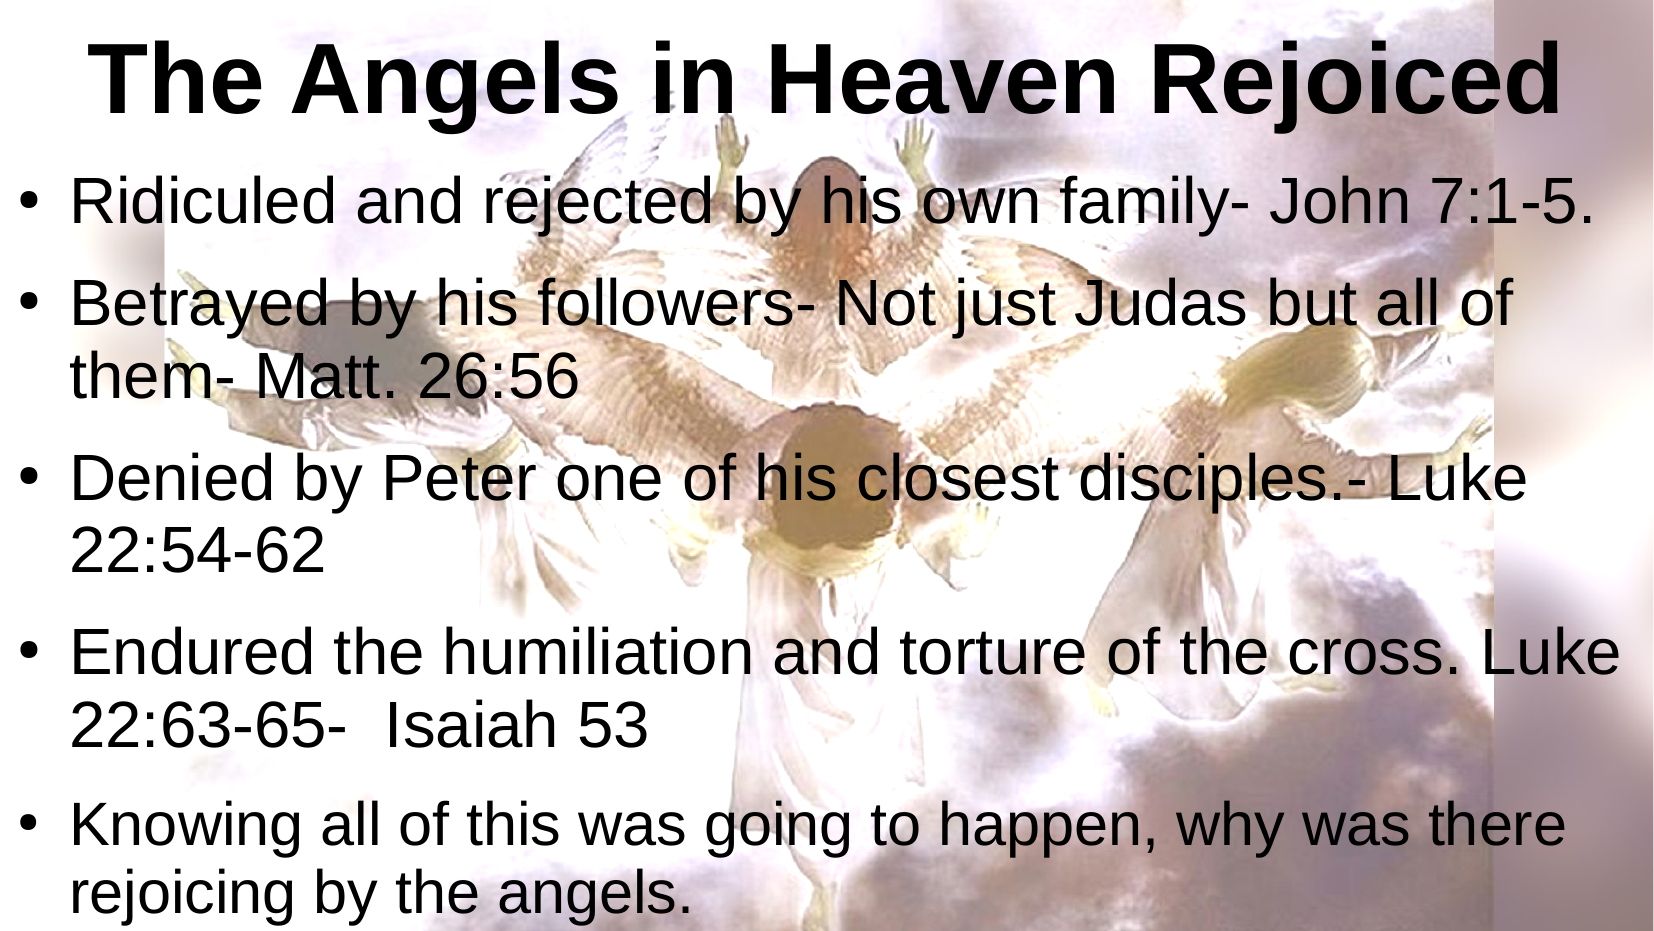

# The Angels in Heaven Rejoiced
Ridiculed and rejected by his own family- John 7:1-5.
Betrayed by his followers- Not just Judas but all of them- Matt. 26:56
Denied by Peter one of his closest disciples.- Luke 22:54-62
Endured the humiliation and torture of the cross. Luke 22:63-65- Isaiah 53
Knowing all of this was going to happen, why was there rejoicing by the angels.